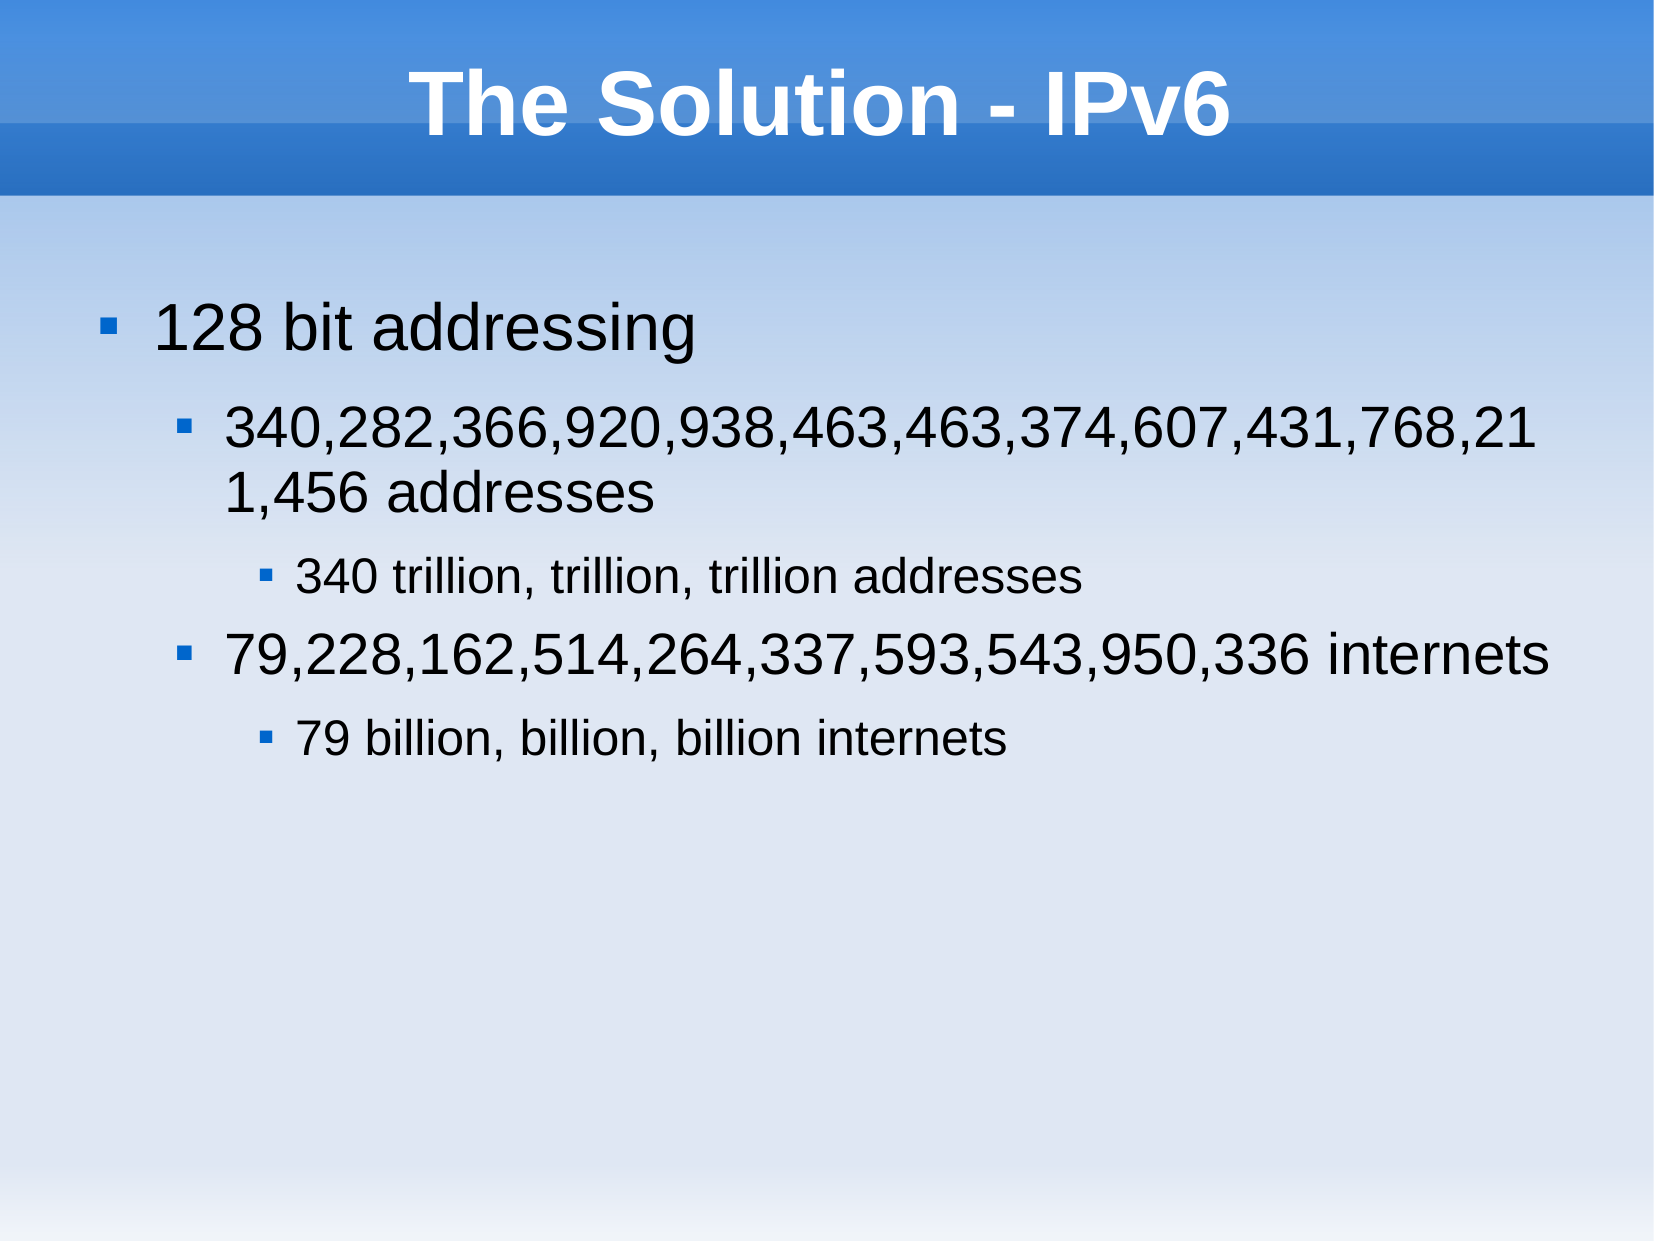

# The Solution - IPv6
128 bit addressing
340,282,366,920,938,463,463,374,607,431,768,211,456 addresses
340 trillion, trillion, trillion addresses
79,228,162,514,264,337,593,543,950,336 internets
79 billion, billion, billion internets